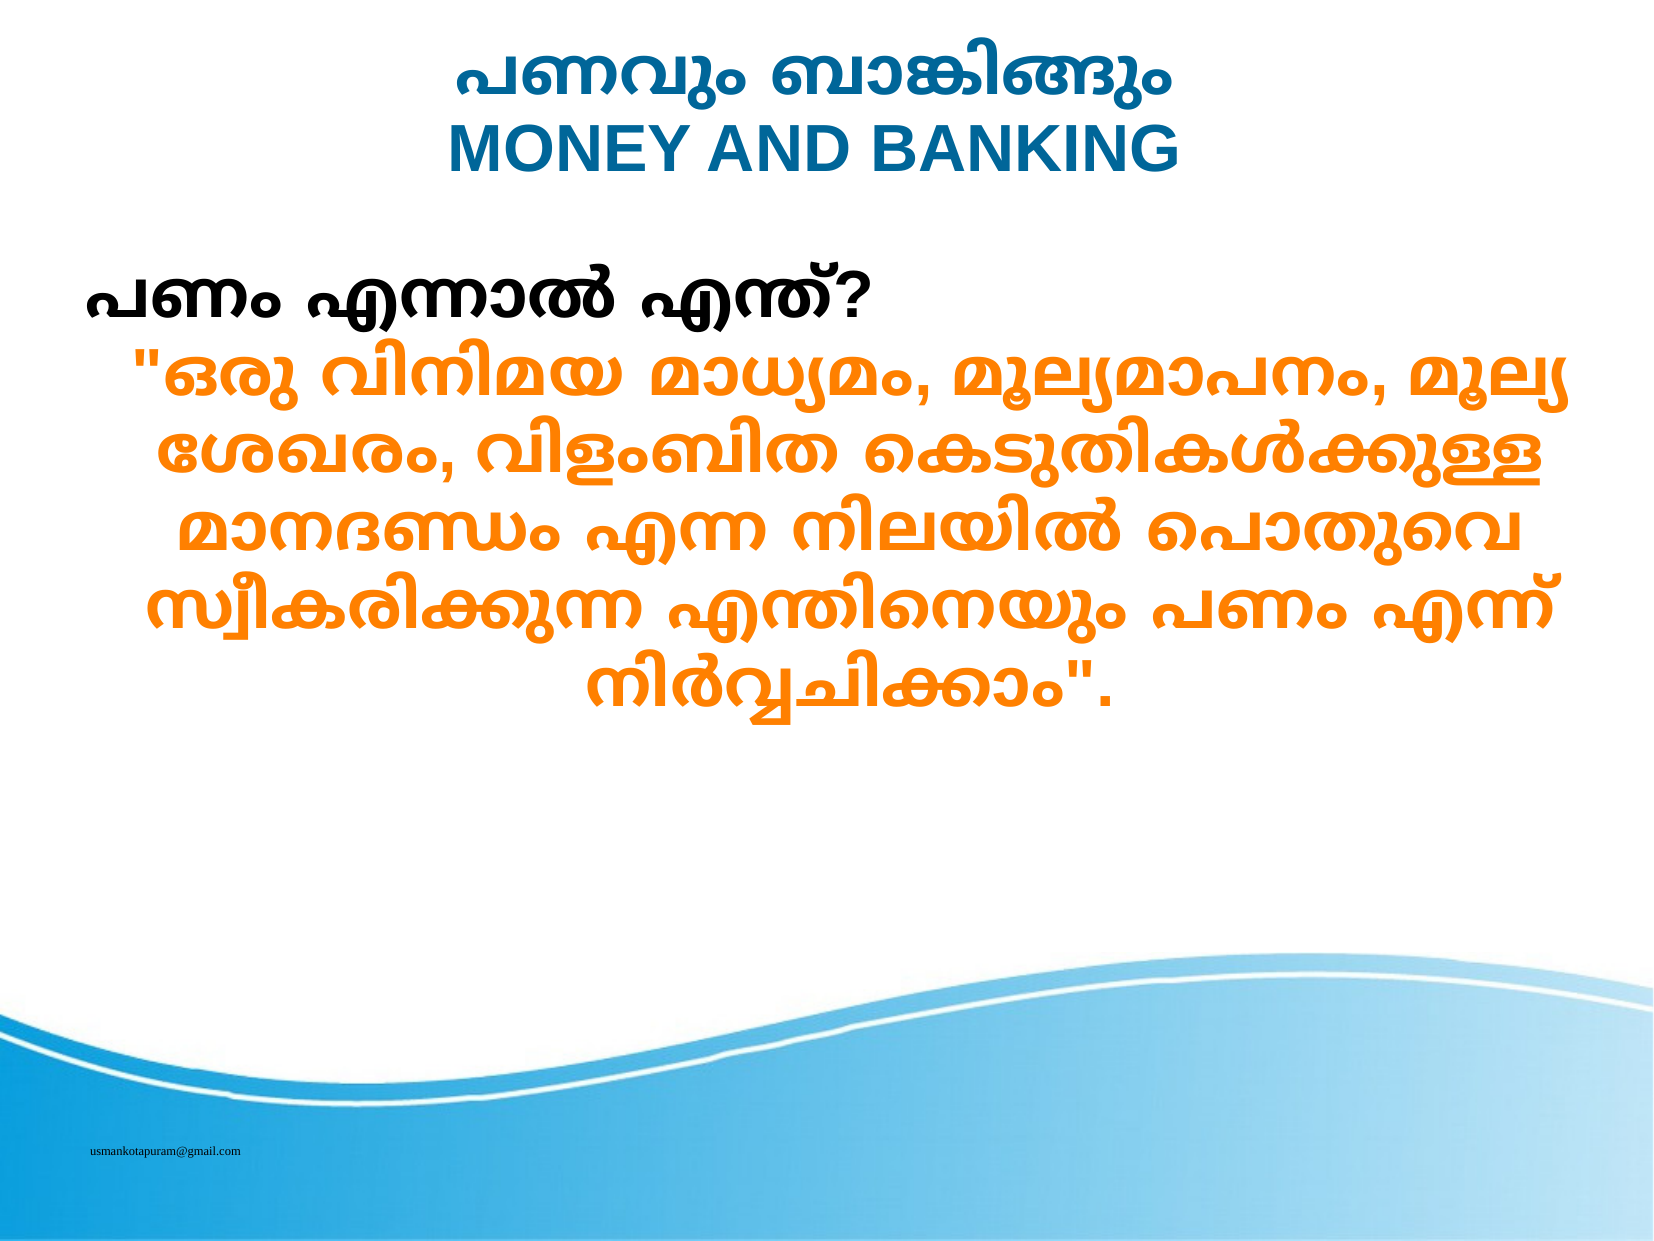

# പണവും ബാങ്കിങ്ങും MONEY AND BANKING
പണം എന്നാൽ എന്ത്?
"ഒരു വിനിമയ മാധ്യമം, മൂല്യമാപനം, മൂല്യ ശേഖരം, വിളംബിത കെടുതികൾക്കുള്ള മാനദണ്ഡം എന്ന നിലയിൽ പൊതുവെ സ്വീകരിക്കുന്ന എന്തിനെയും പണം എന്ന് നിർവ്വചിക്കാം".